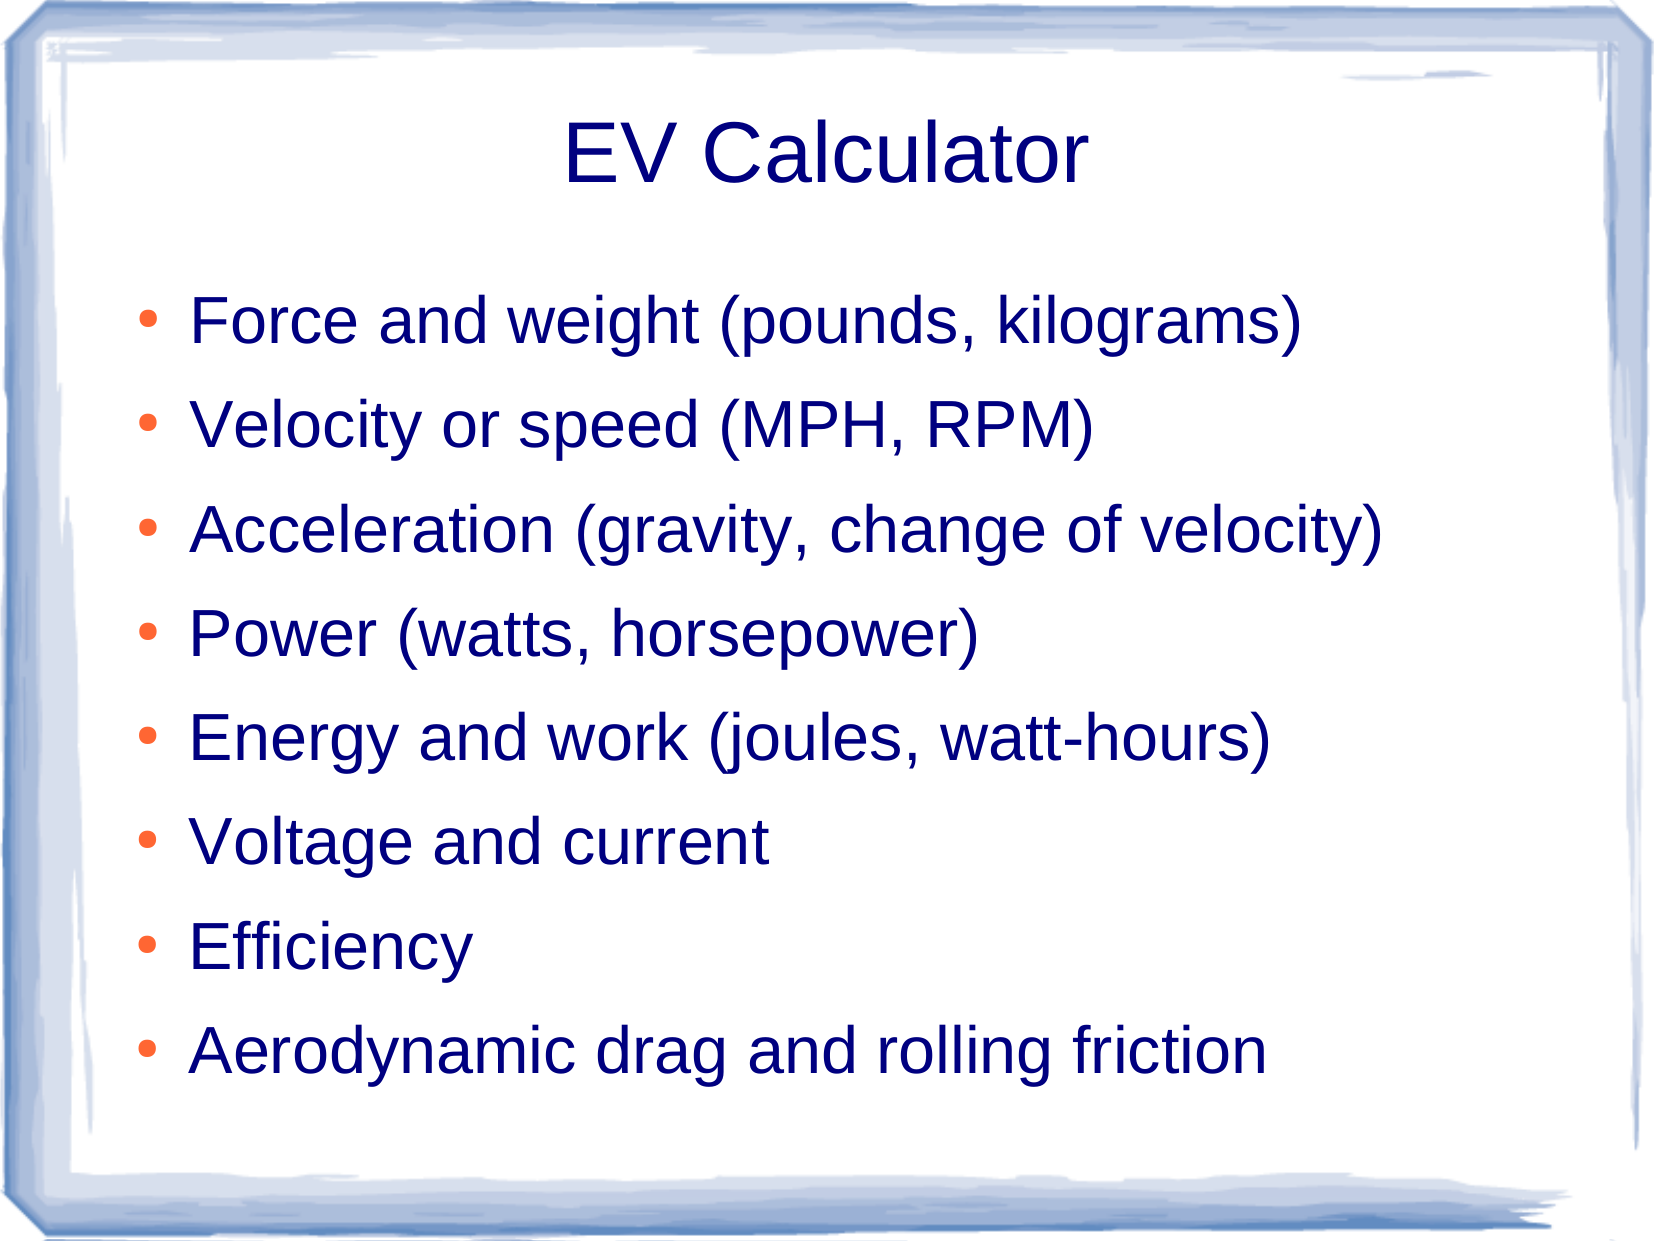

# EV Calculator
Force and weight (pounds, kilograms)
Velocity or speed (MPH, RPM)
Acceleration (gravity, change of velocity)
Power (watts, horsepower)
Energy and work (joules, watt-hours)
Voltage and current
Efficiency
Aerodynamic drag and rolling friction